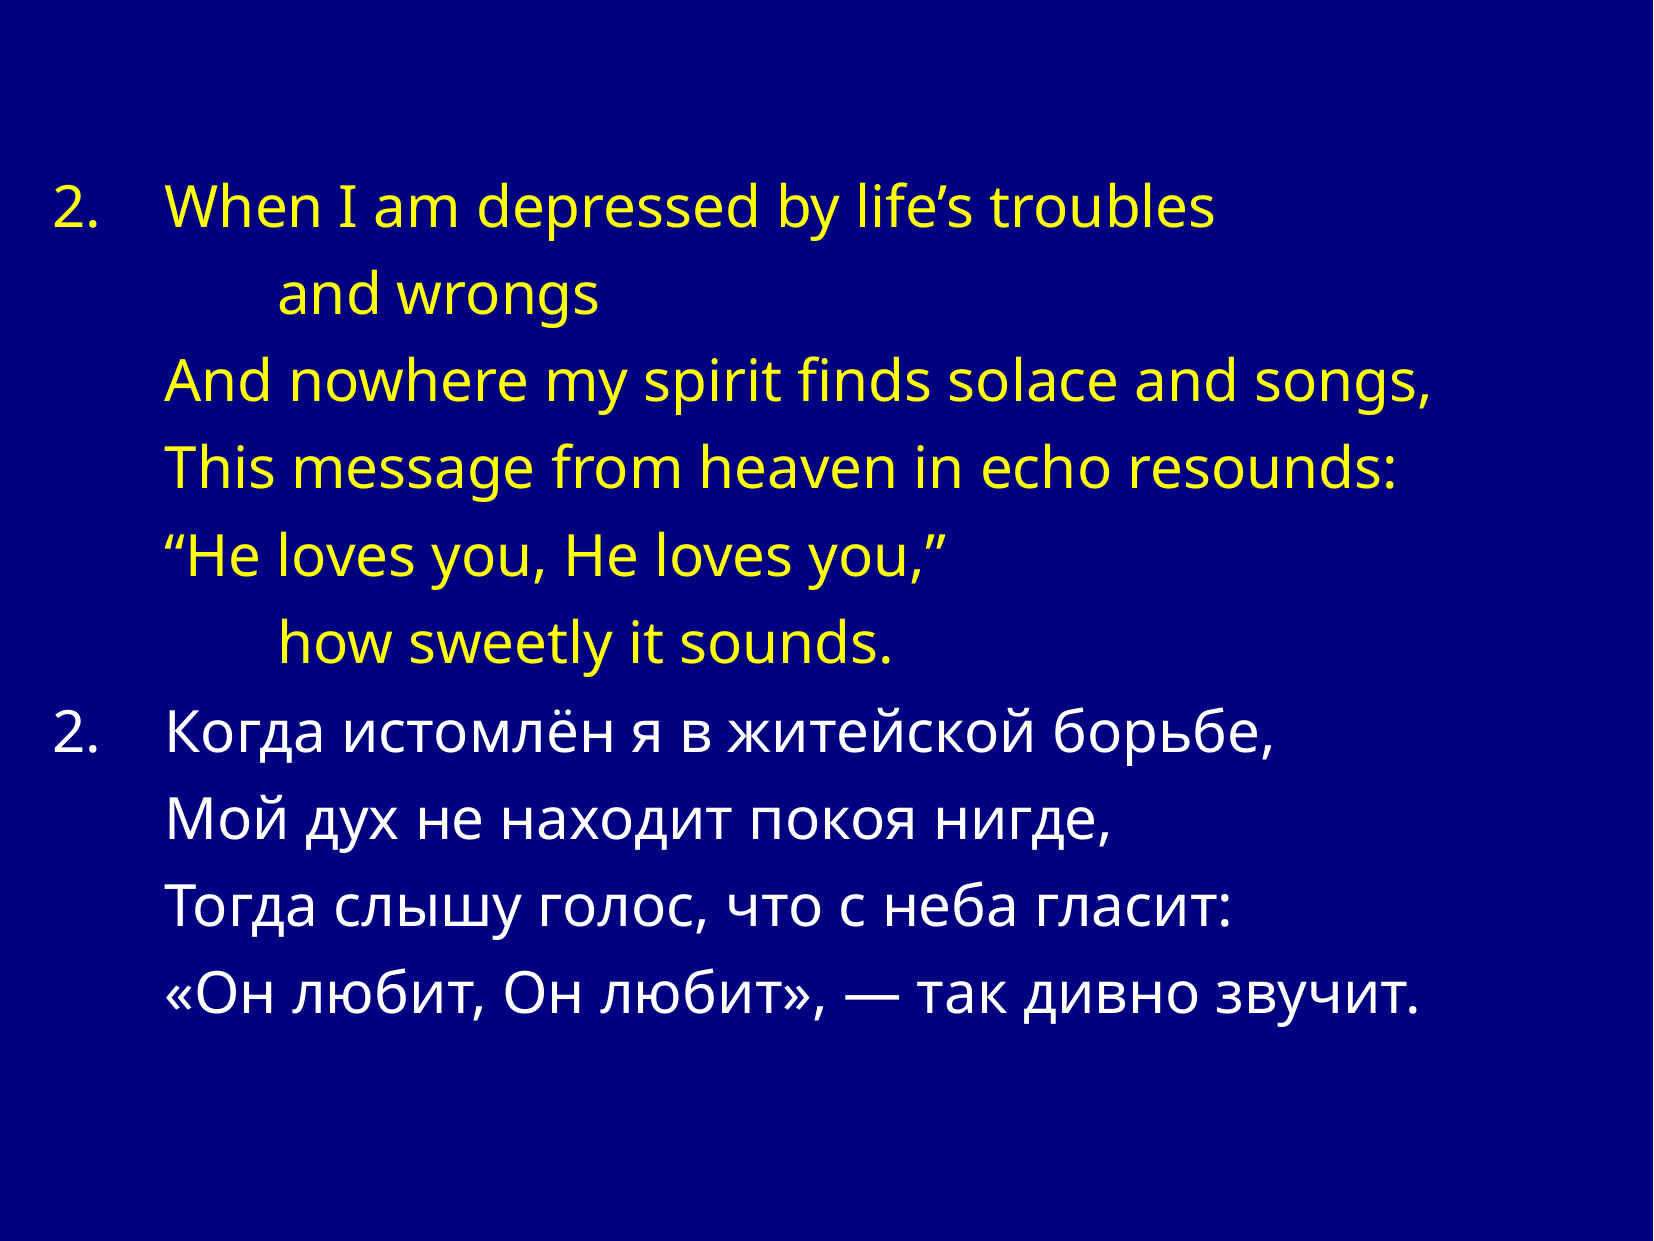

2.	When I am depressed by life’s troubles
		and wrongs
	And nowhere my spirit finds solace and songs,
	This message from heaven in echo resounds:
	“He loves you, He loves you,”
		how sweetly it sounds.
2.	Когда истомлён я в житейской борьбе,
	Мой дух не находит покоя нигде,
	Тогда слышу голос, что с неба гласит:
	«Он любит, Он любит», — так дивно звучит.